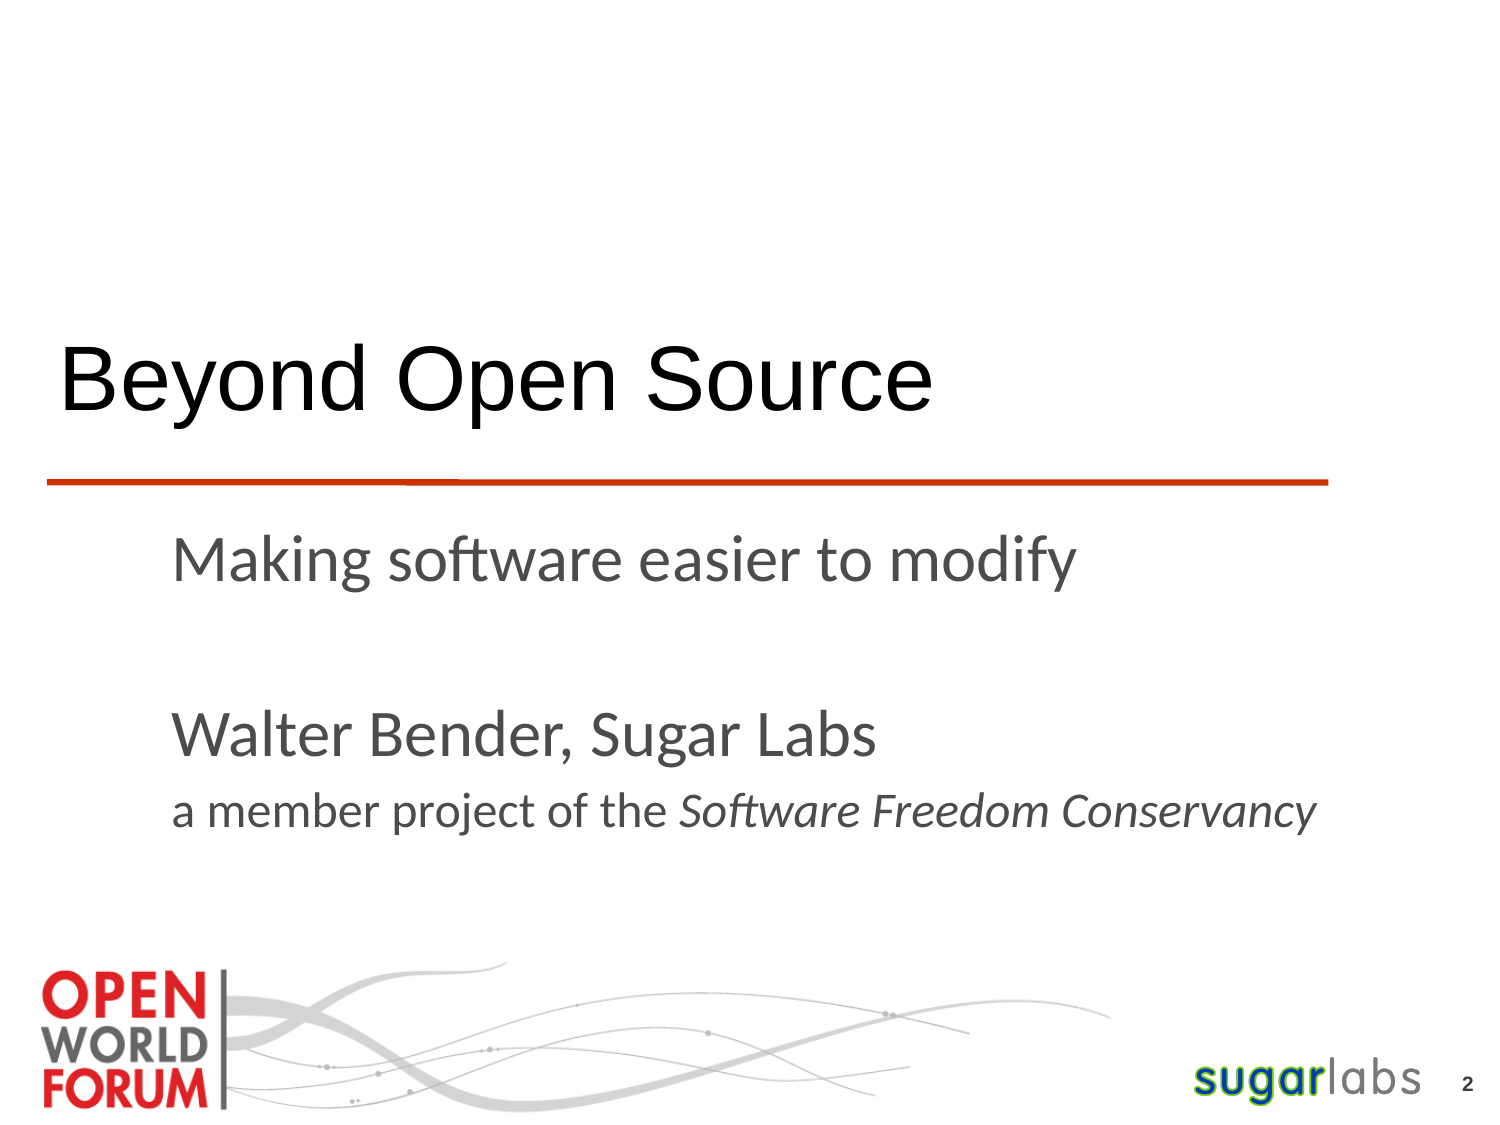

# Beyond Open Source
Making software easier to modify
Walter Bender, Sugar Labs
a member project of the Software Freedom Conservancy
2